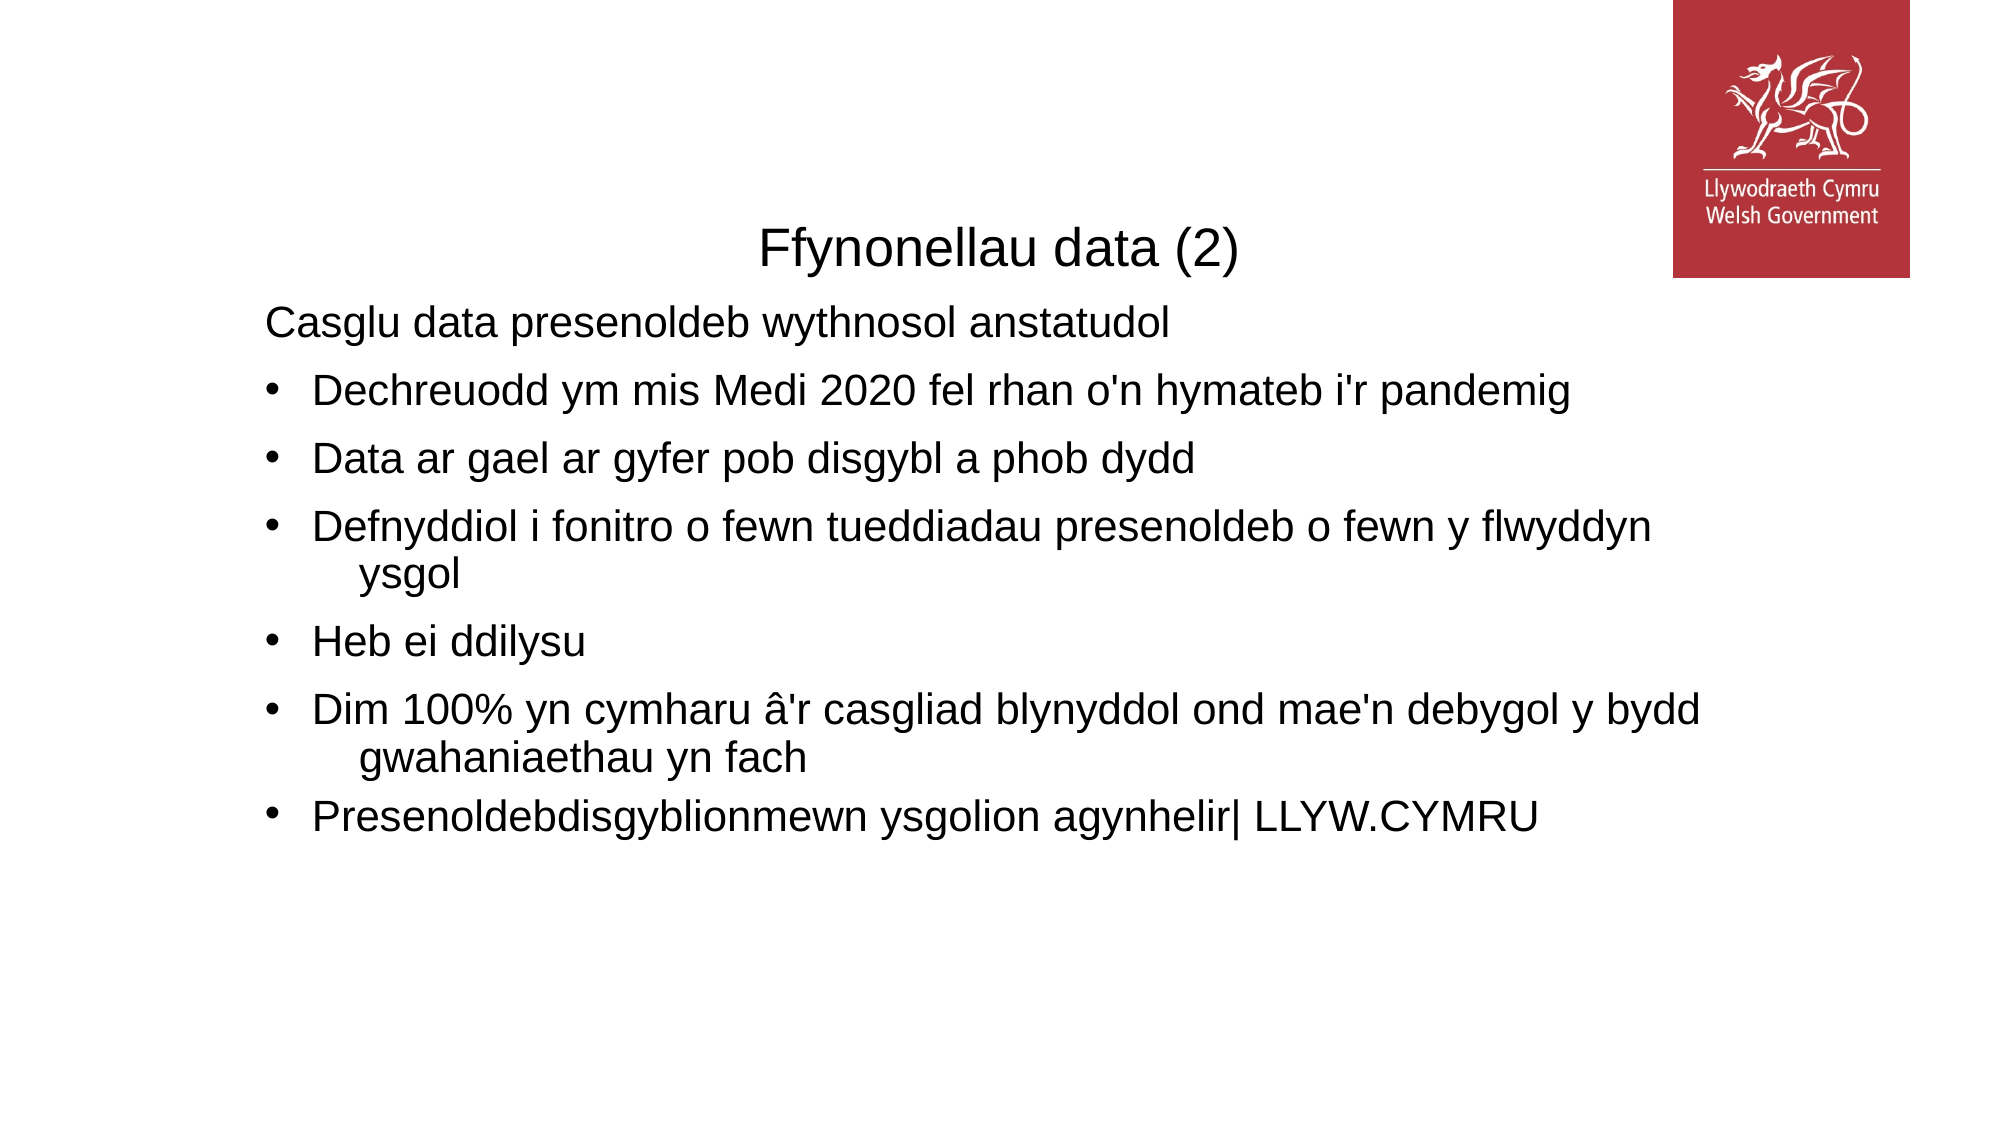

# Ffynonellau data (2)
Casglu data presenoldeb wythnosol anstatudol
Dechreuodd ym mis Medi 2020 fel rhan o'n hymateb i'r pandemig
Data ar gael ar gyfer pob disgybl a phob dydd
Defnyddiol i fonitro o fewn tueddiadau presenoldeb o fewn y flwyddyn ysgol
Heb ei ddilysu
Dim 100% yn cymharu â'r casgliad blynyddol ond mae'n debygol y bydd gwahaniaethau yn fach
Presenoldebdisgyblionmewn ysgolion agynhelir| LLYW.CYMRU